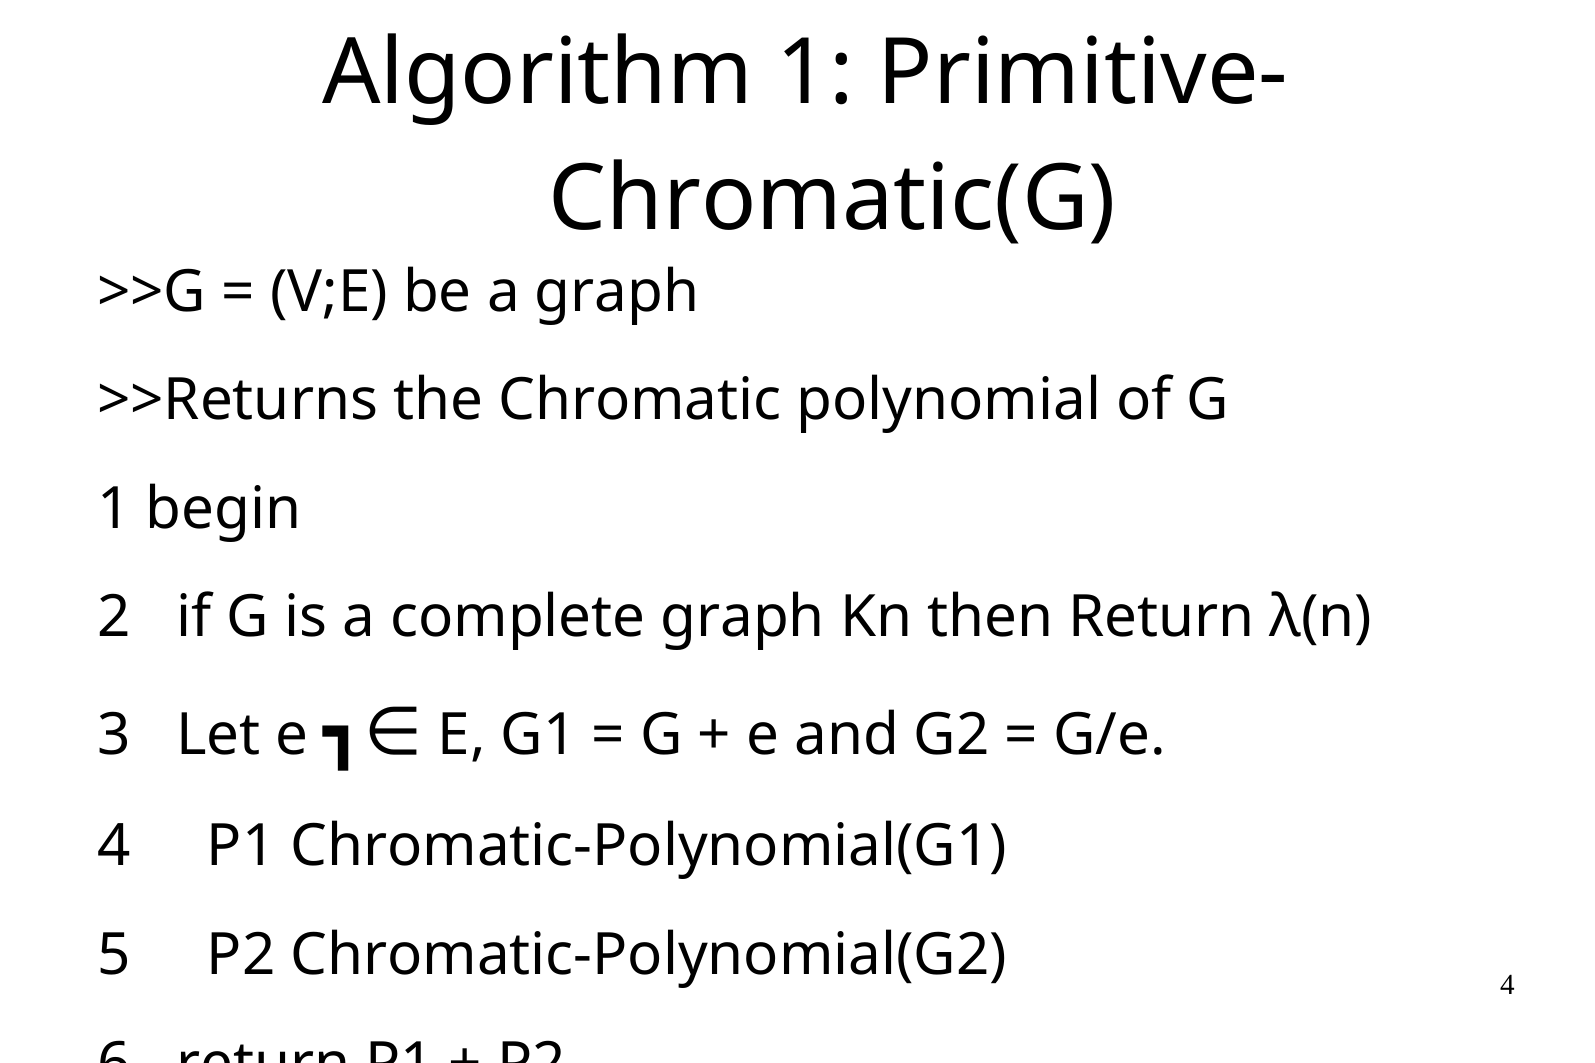

# Algorithm 1: Primitive-Chromatic(G)
>>G = (V;E) be a graph
>>Returns the Chromatic polynomial of G
1 begin
2 if G is a complete graph Kn then Return λ(n)
3 Let e ┓∈ E, G1 = G + e and G2 = G/e.
4 P1 Chromatic-Polynomial(G1)
5 P2 Chromatic-Polynomial(G2)
6 return P1 + P2
7 end
4